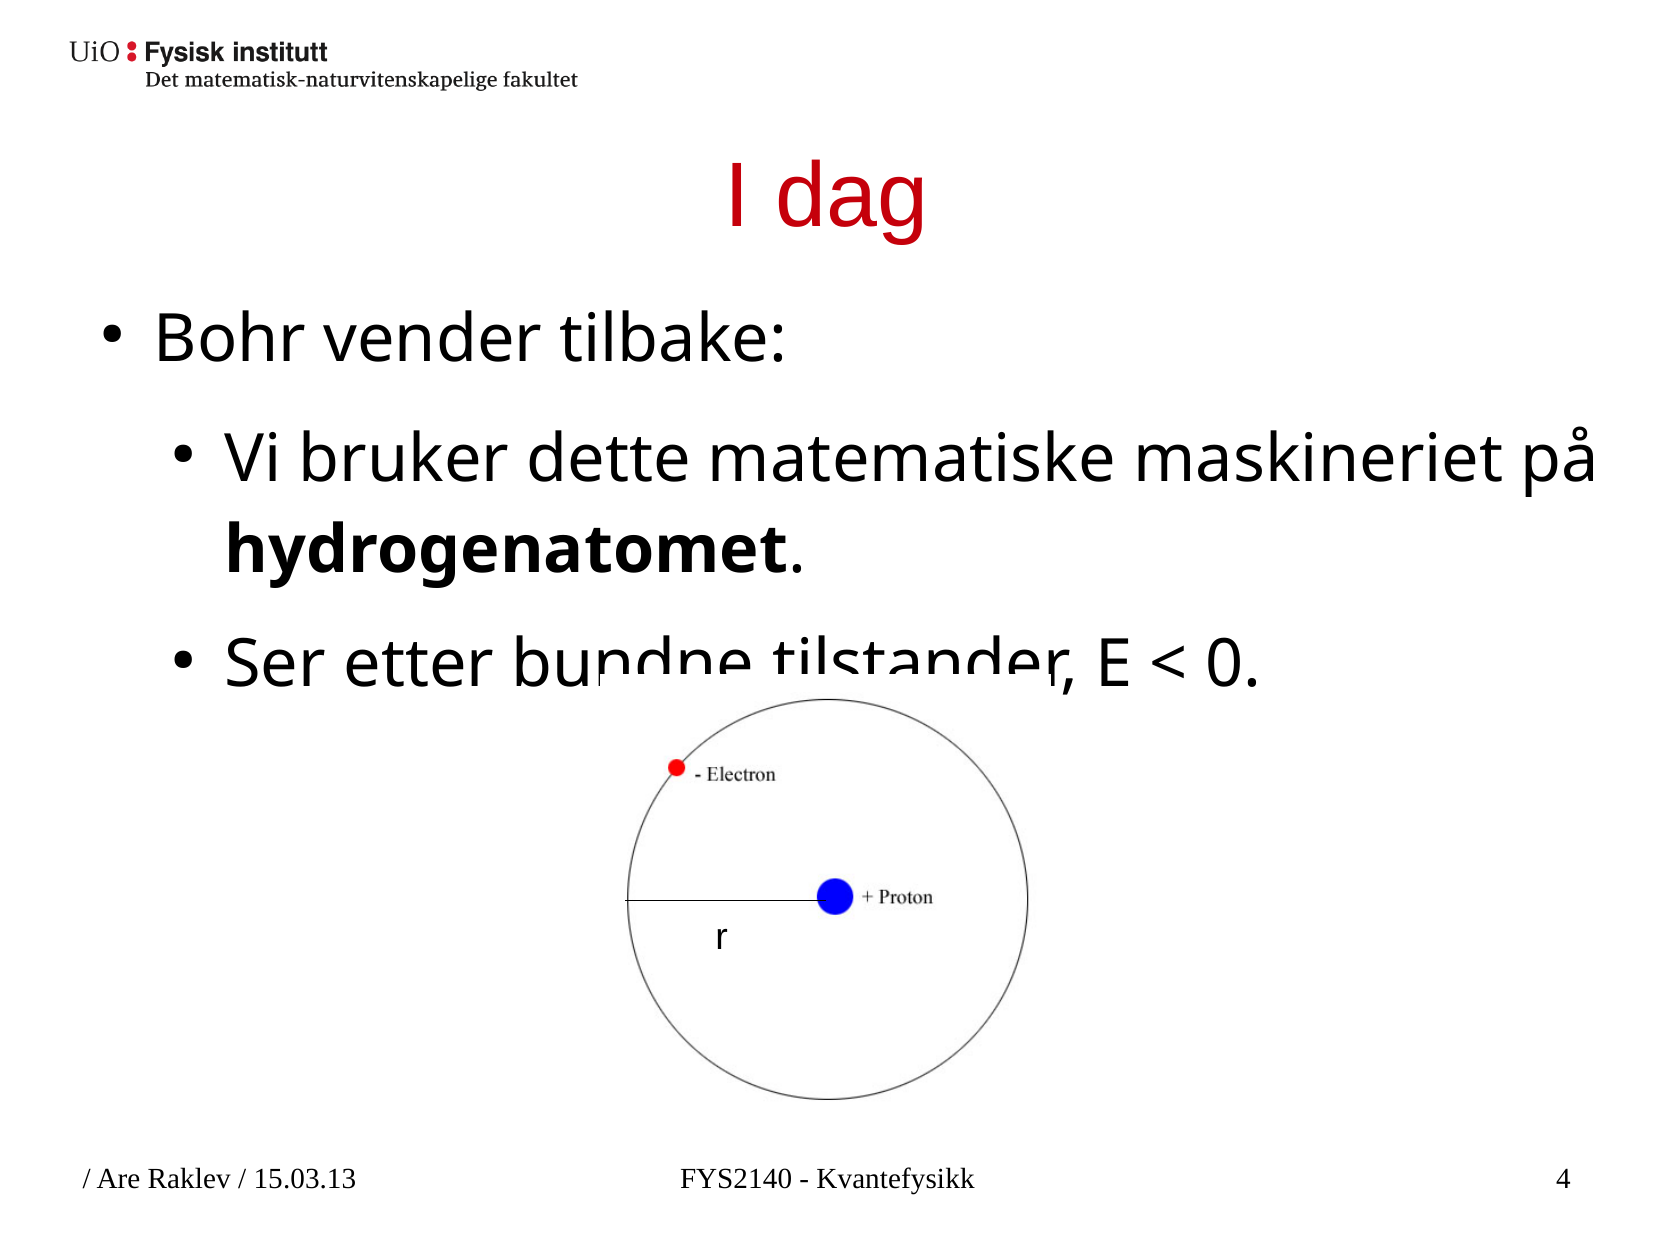

# I dag
Bohr vender tilbake:
Vi bruker dette matematiske maskineriet på hydrogenatomet.
Ser etter bundne tilstander, E < 0.
r
/ Are Raklev / 15.03.13
FYS2140 - Kvantefysikk
4